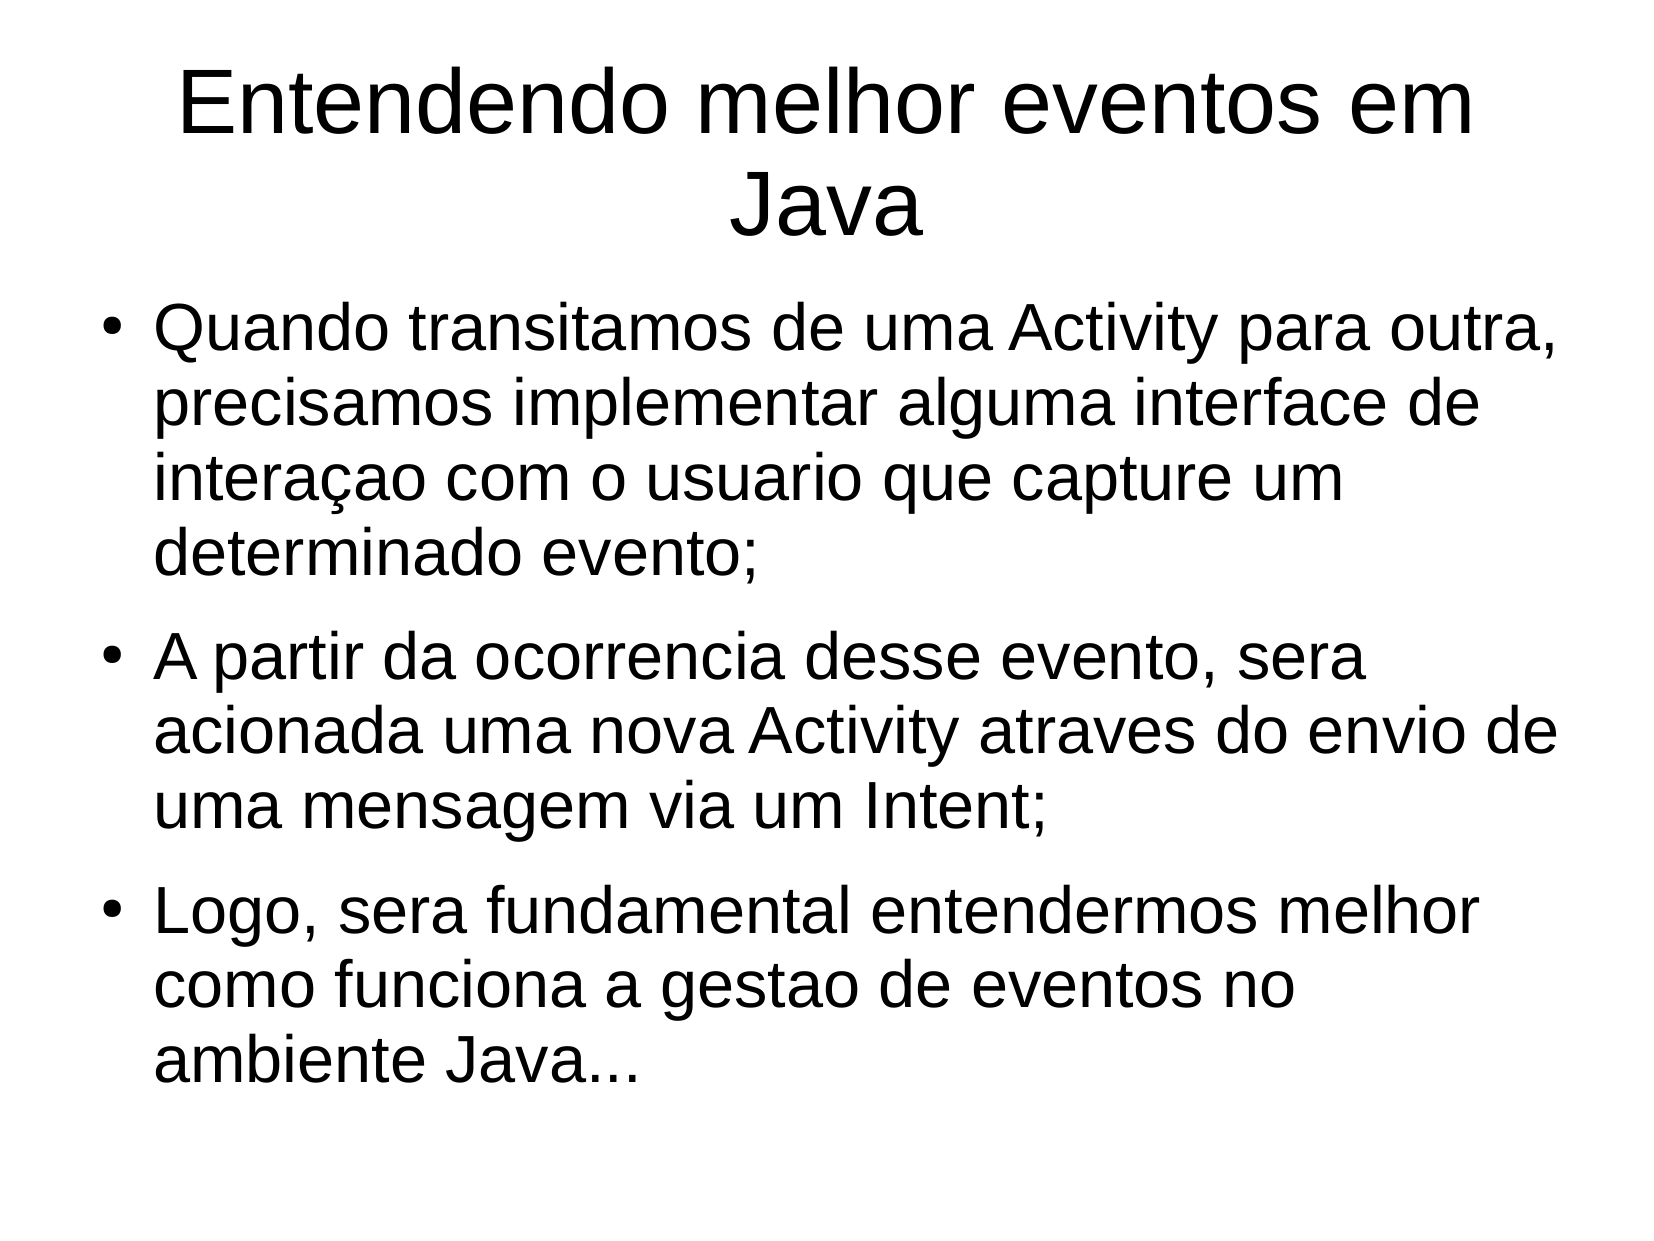

# Entendendo melhor eventos em Java
Quando transitamos de uma Activity para outra, precisamos implementar alguma interface de interaçao com o usuario que capture um determinado evento;
A partir da ocorrencia desse evento, sera acionada uma nova Activity atraves do envio de uma mensagem via um Intent;
Logo, sera fundamental entendermos melhor como funciona a gestao de eventos no ambiente Java...